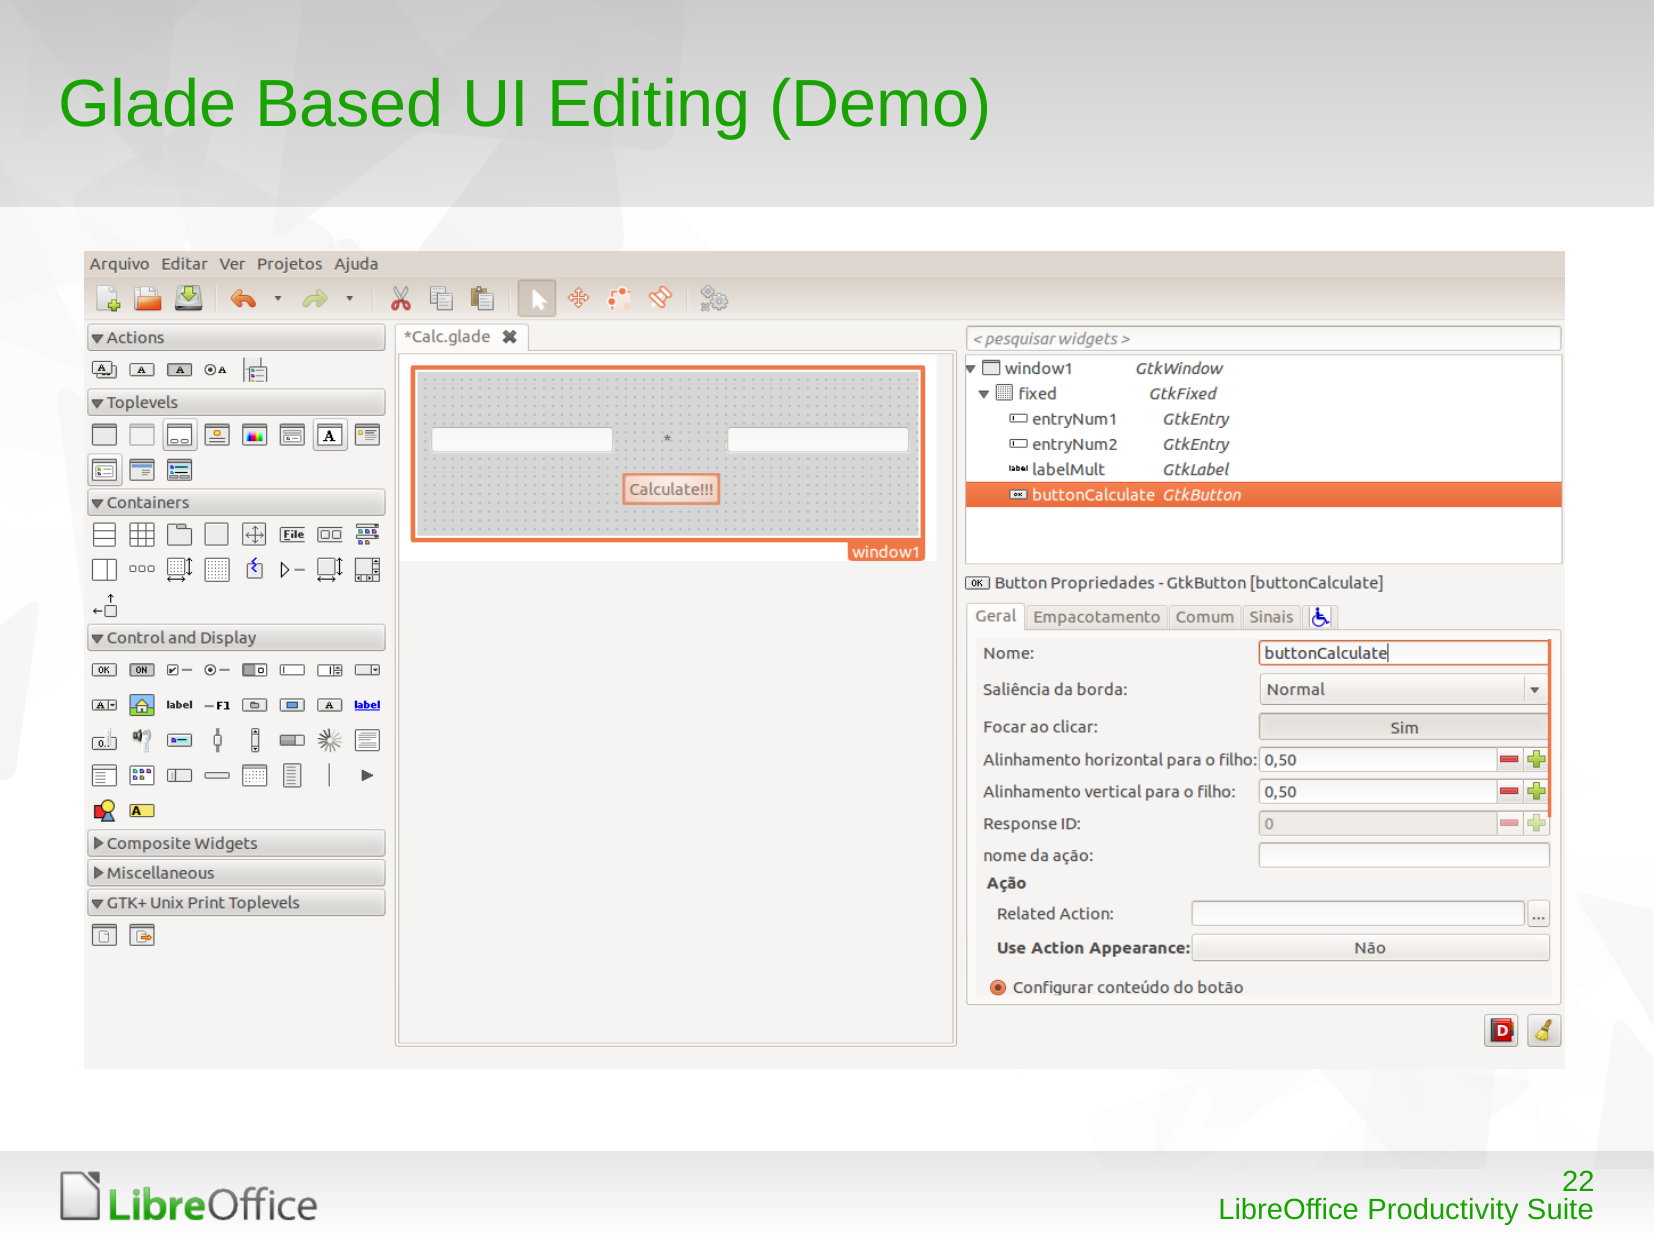

# Glade Based UI Editing (Demo)
22
LibreOffice Productivity Suite